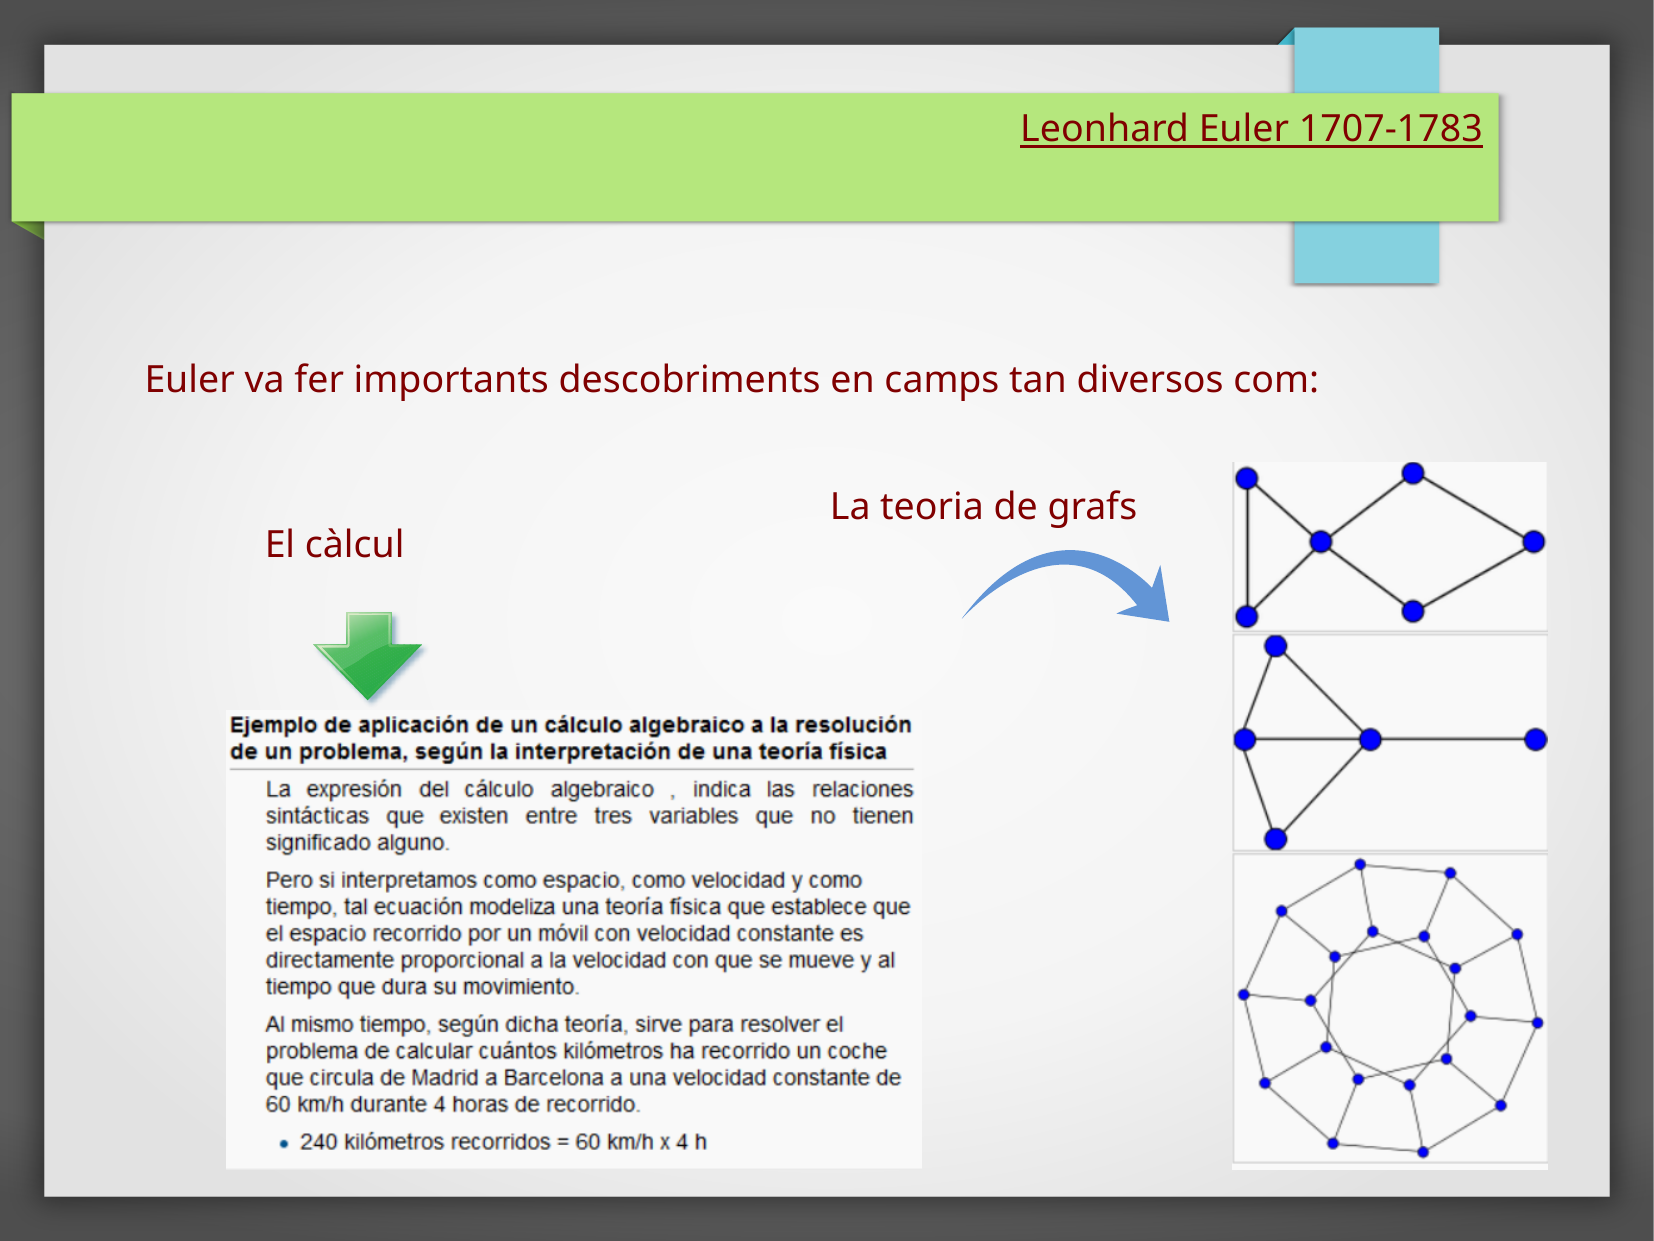

Leonhard Euler 1707-1783
Euler va fer importants descobriments en camps tan diversos com:
La teoria de grafs
El càlcul